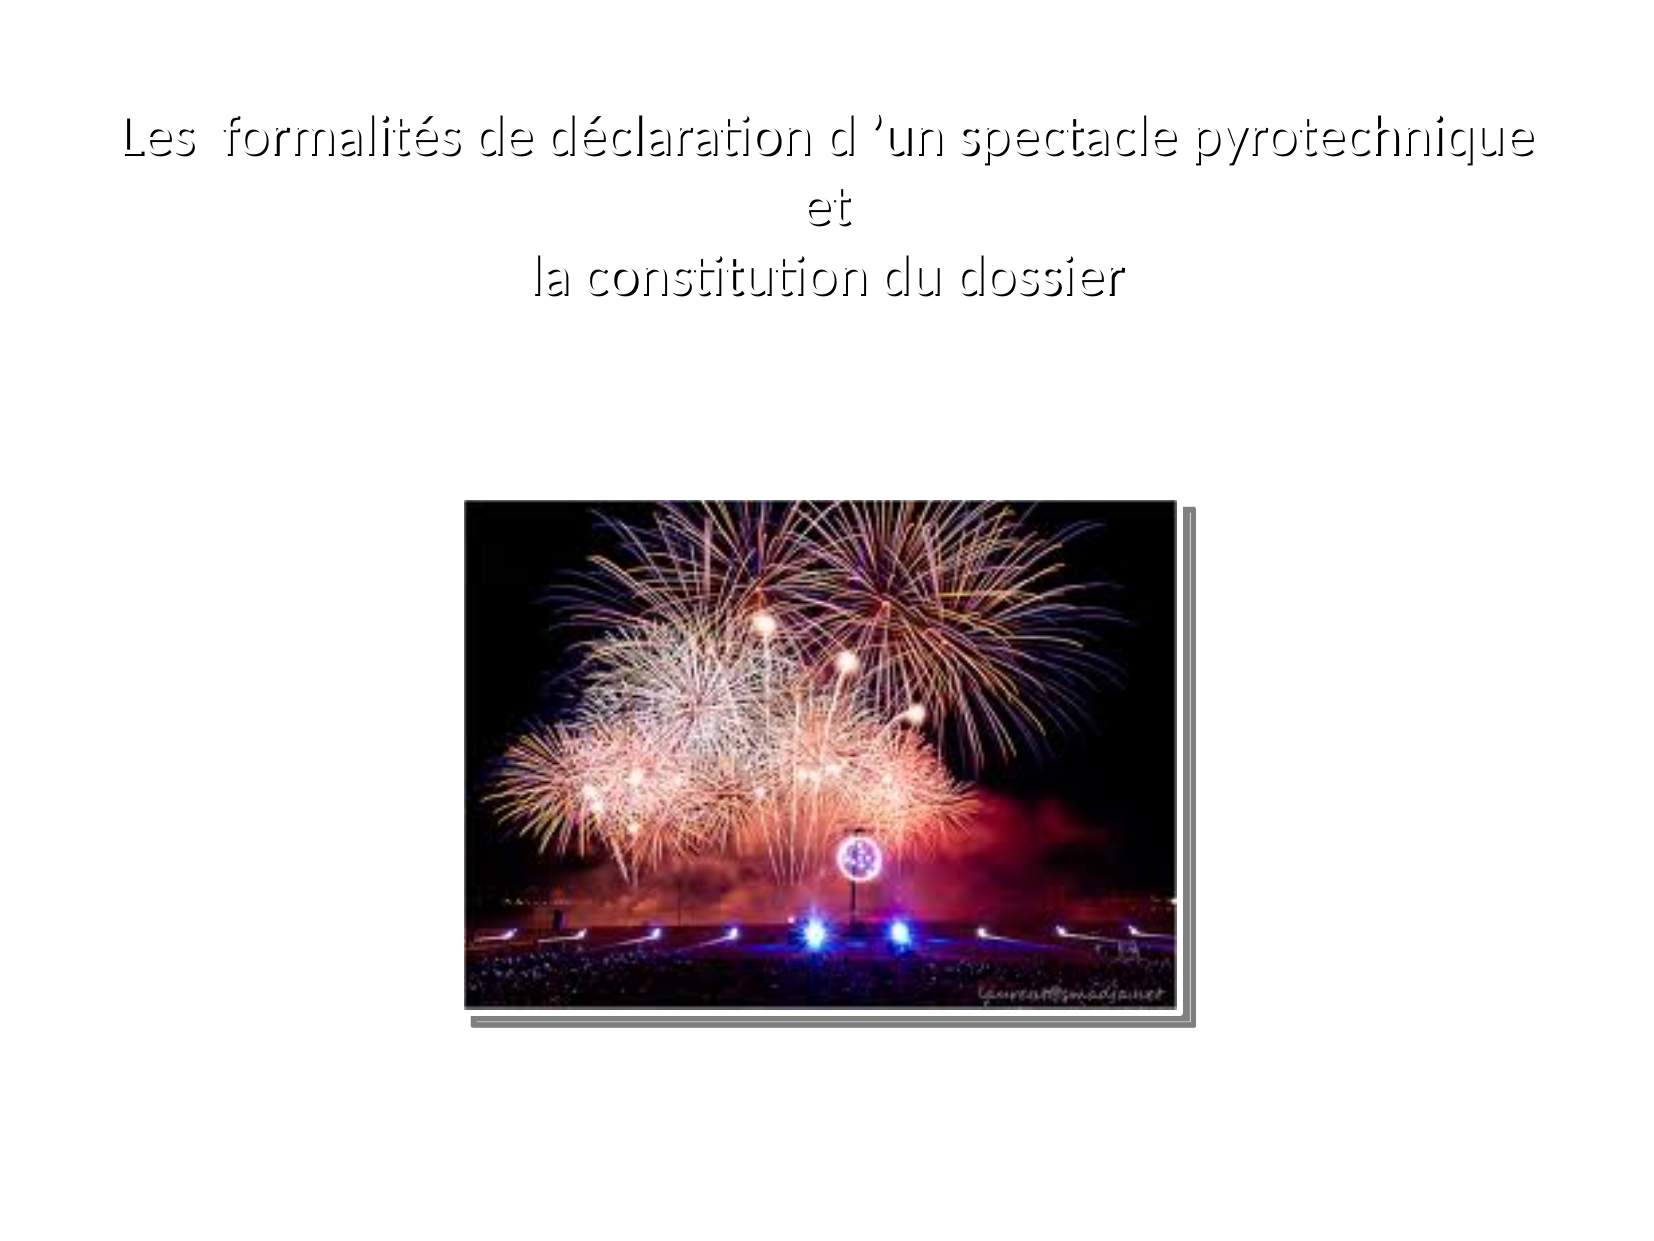

# Les formalités de déclaration d ’un spectacle pyrotechnique et la constitution du dossier
4